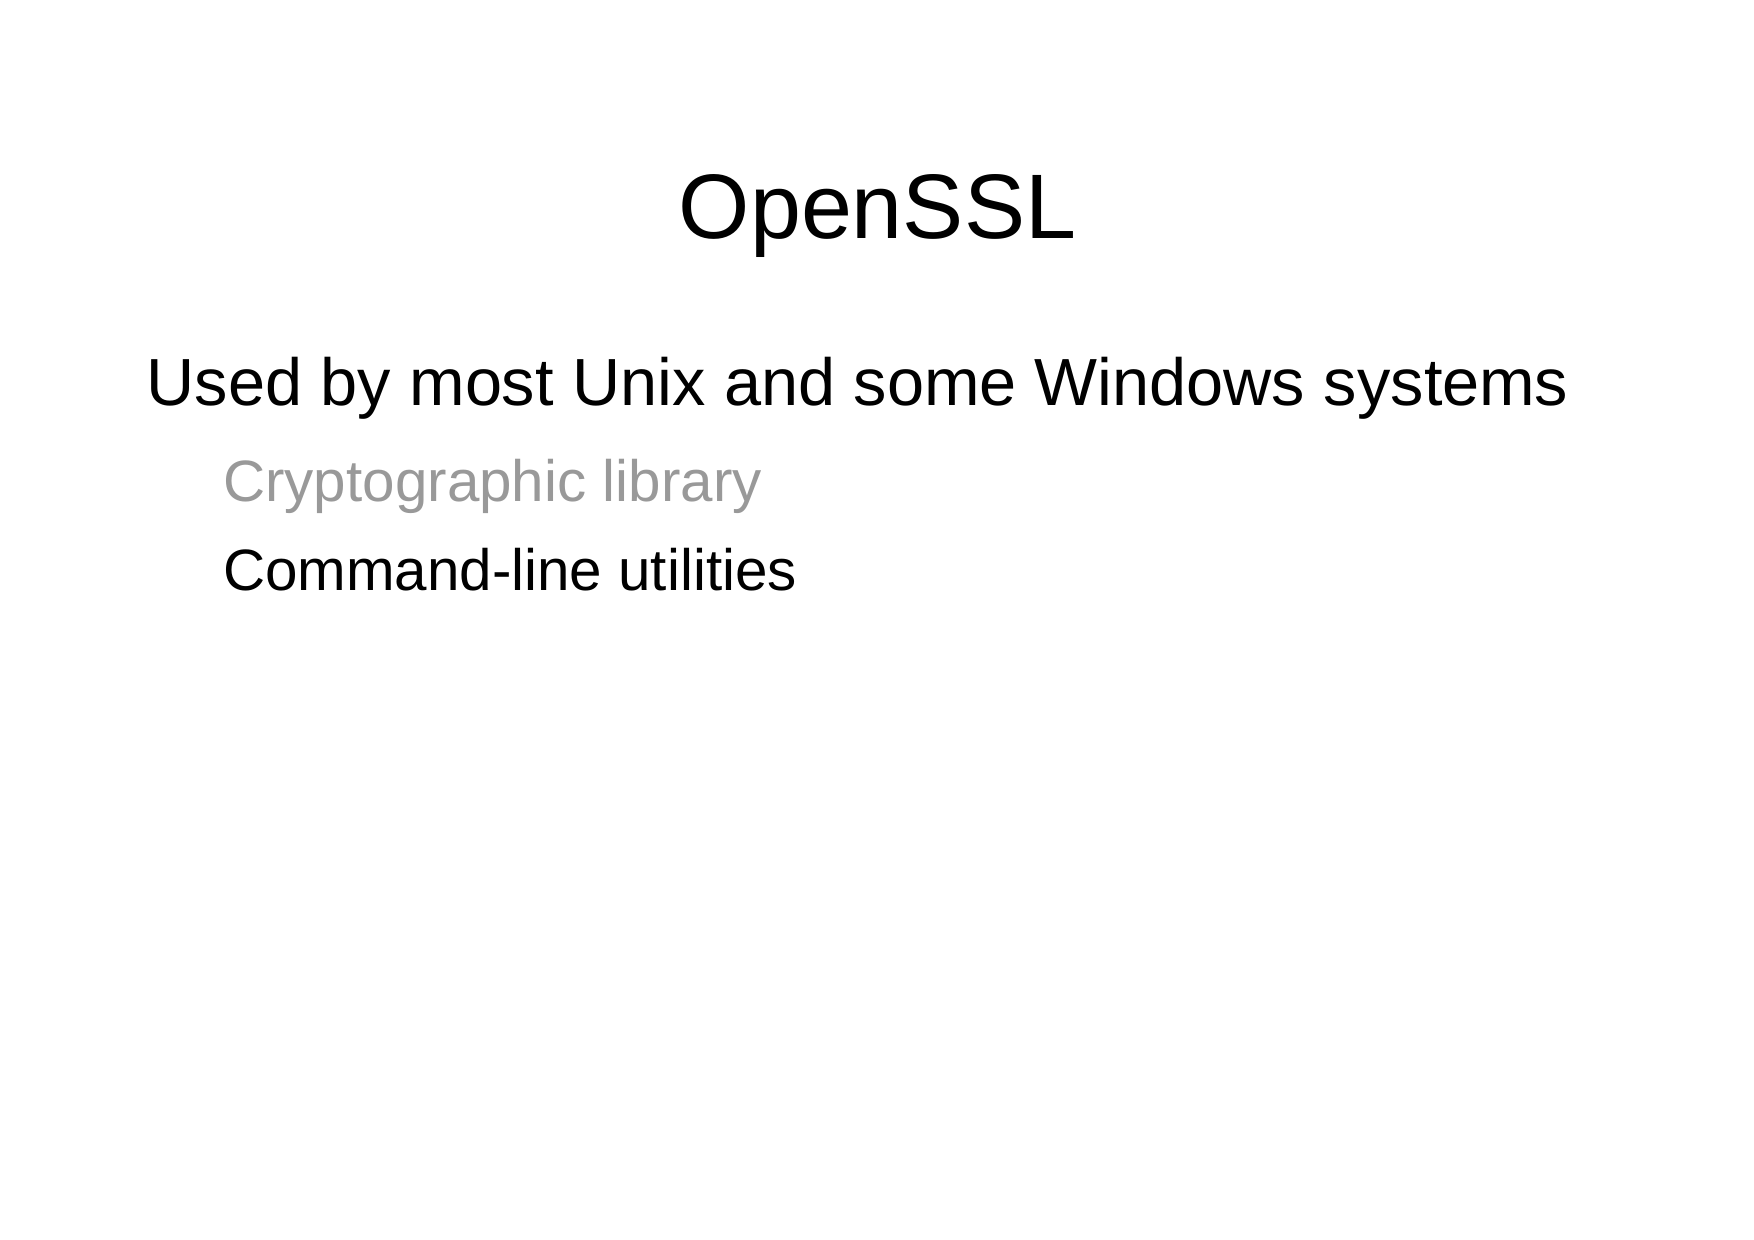

# OpenSSL
Used by most Unix and some Windows systems
Cryptographic library
Command-line utilities